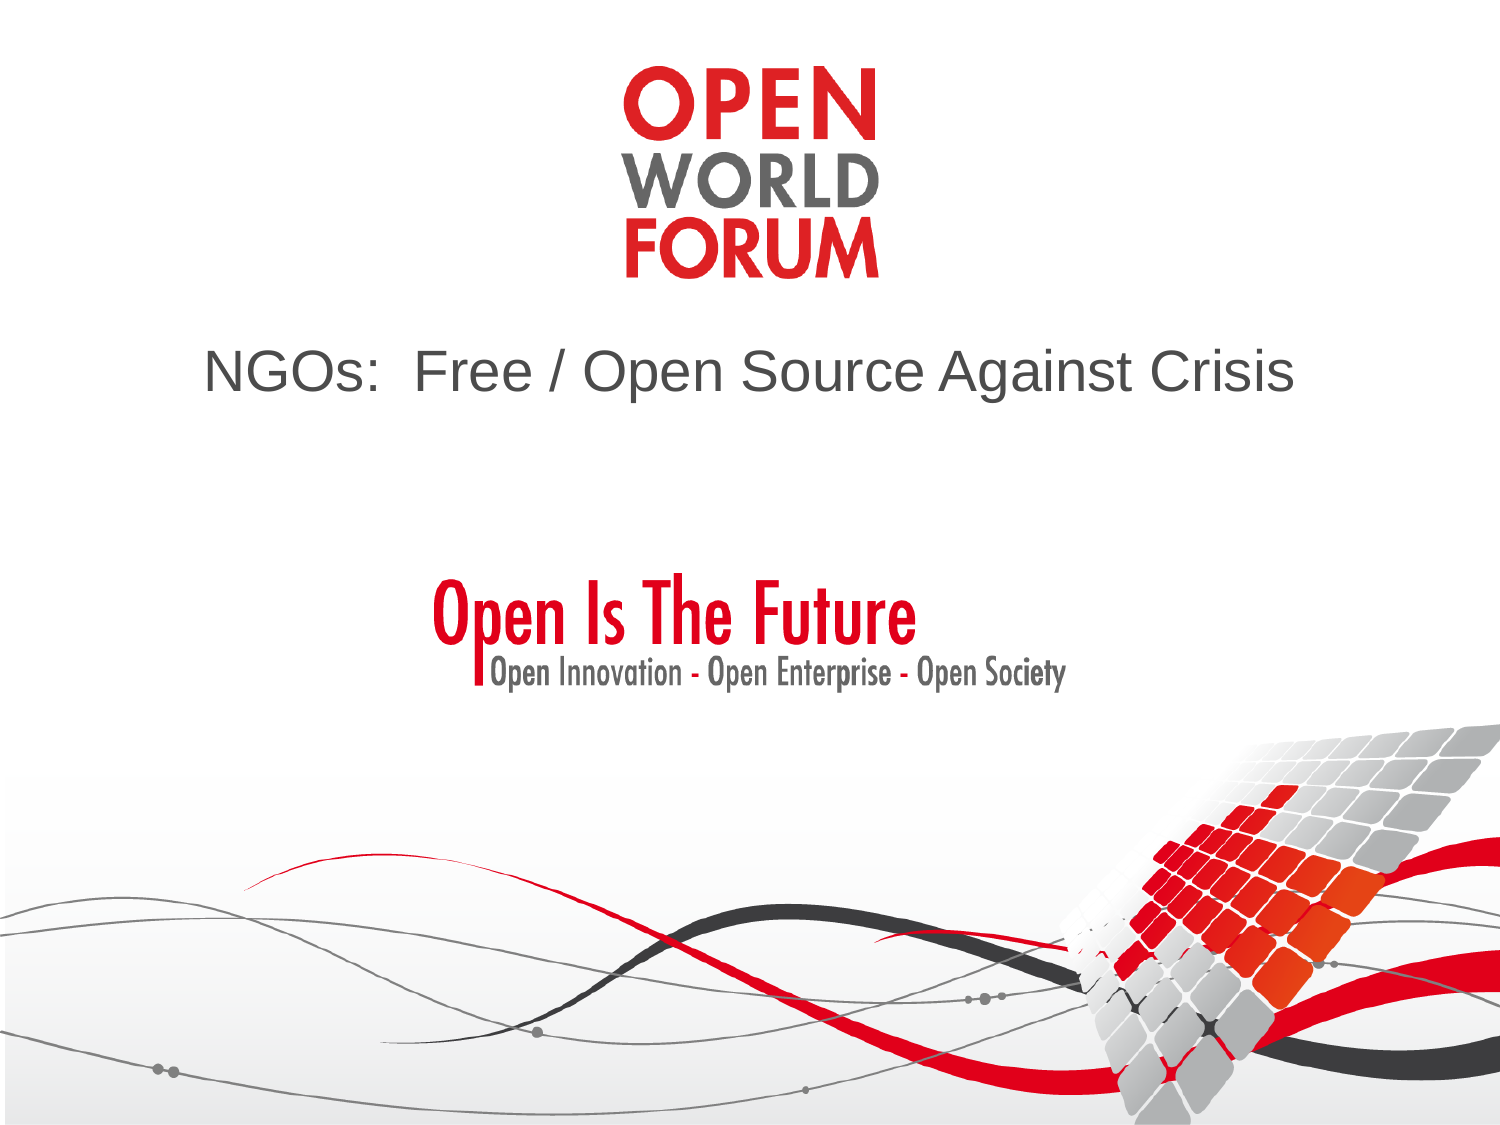

# NGOs: Free / Open Source Against Crisis